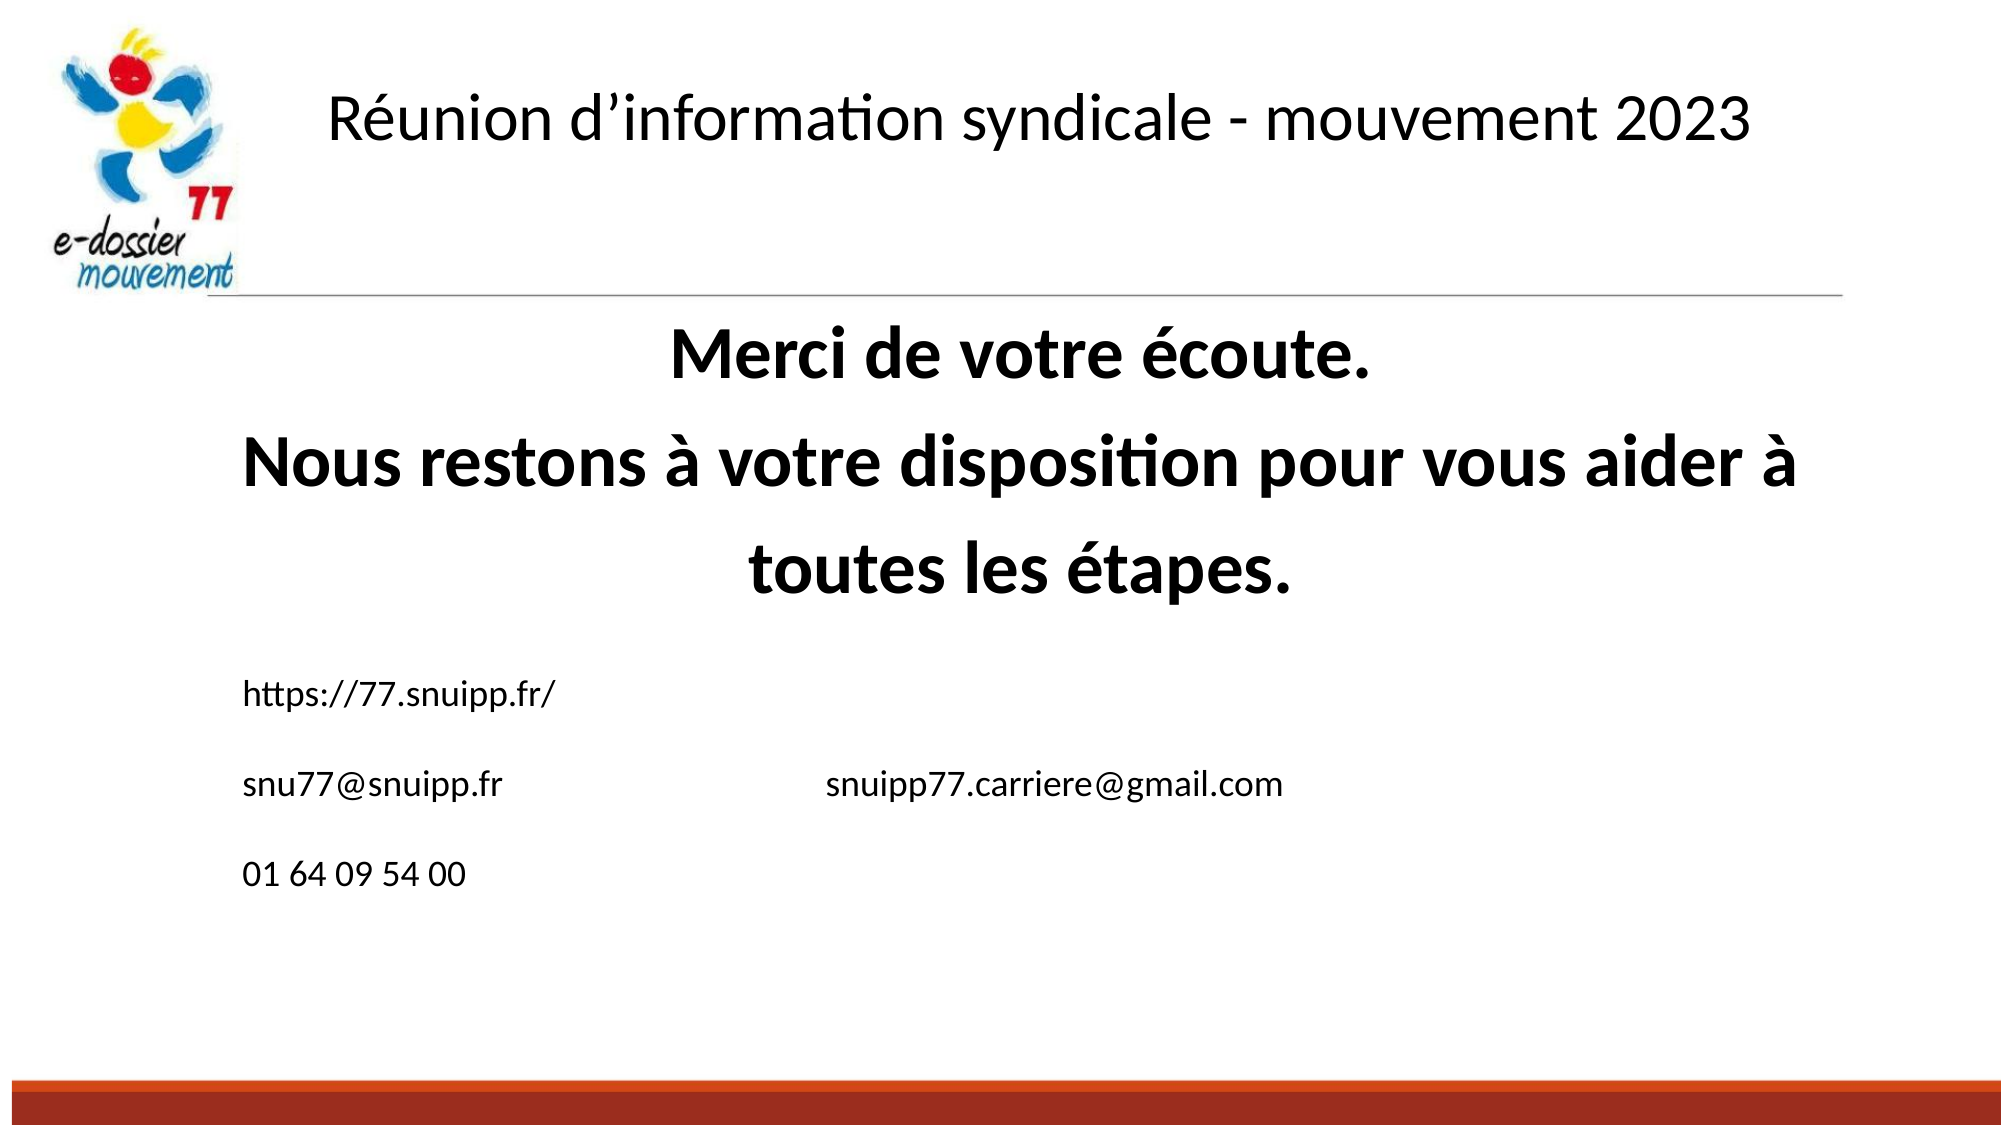

Réunion d’information syndicale - mouvement 2023
Merci de votre écoute.
Nous restons à votre disposition pour vous aider à toutes les étapes.
https://77.snuipp.fr/
snu77@snuipp.fr snuipp77.carriere@gmail.com
01 64 09 54 00